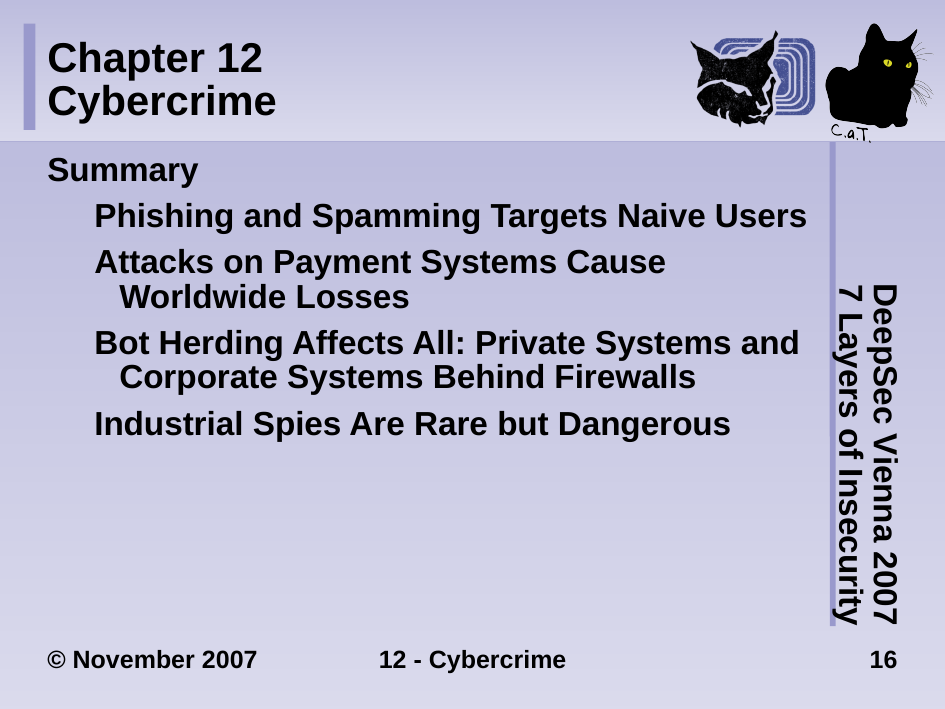

# Chapter 12 Cybercrime
Summary
Phishing and Spamming Targets Naive Users
Attacks on Payment Systems Cause Worldwide Losses
Bot Herding Affects All: Private Systems and Corporate Systems Behind Firewalls
Industrial Spies Are Rare but Dangerous
© November 2007
12 - Cybercrime
16